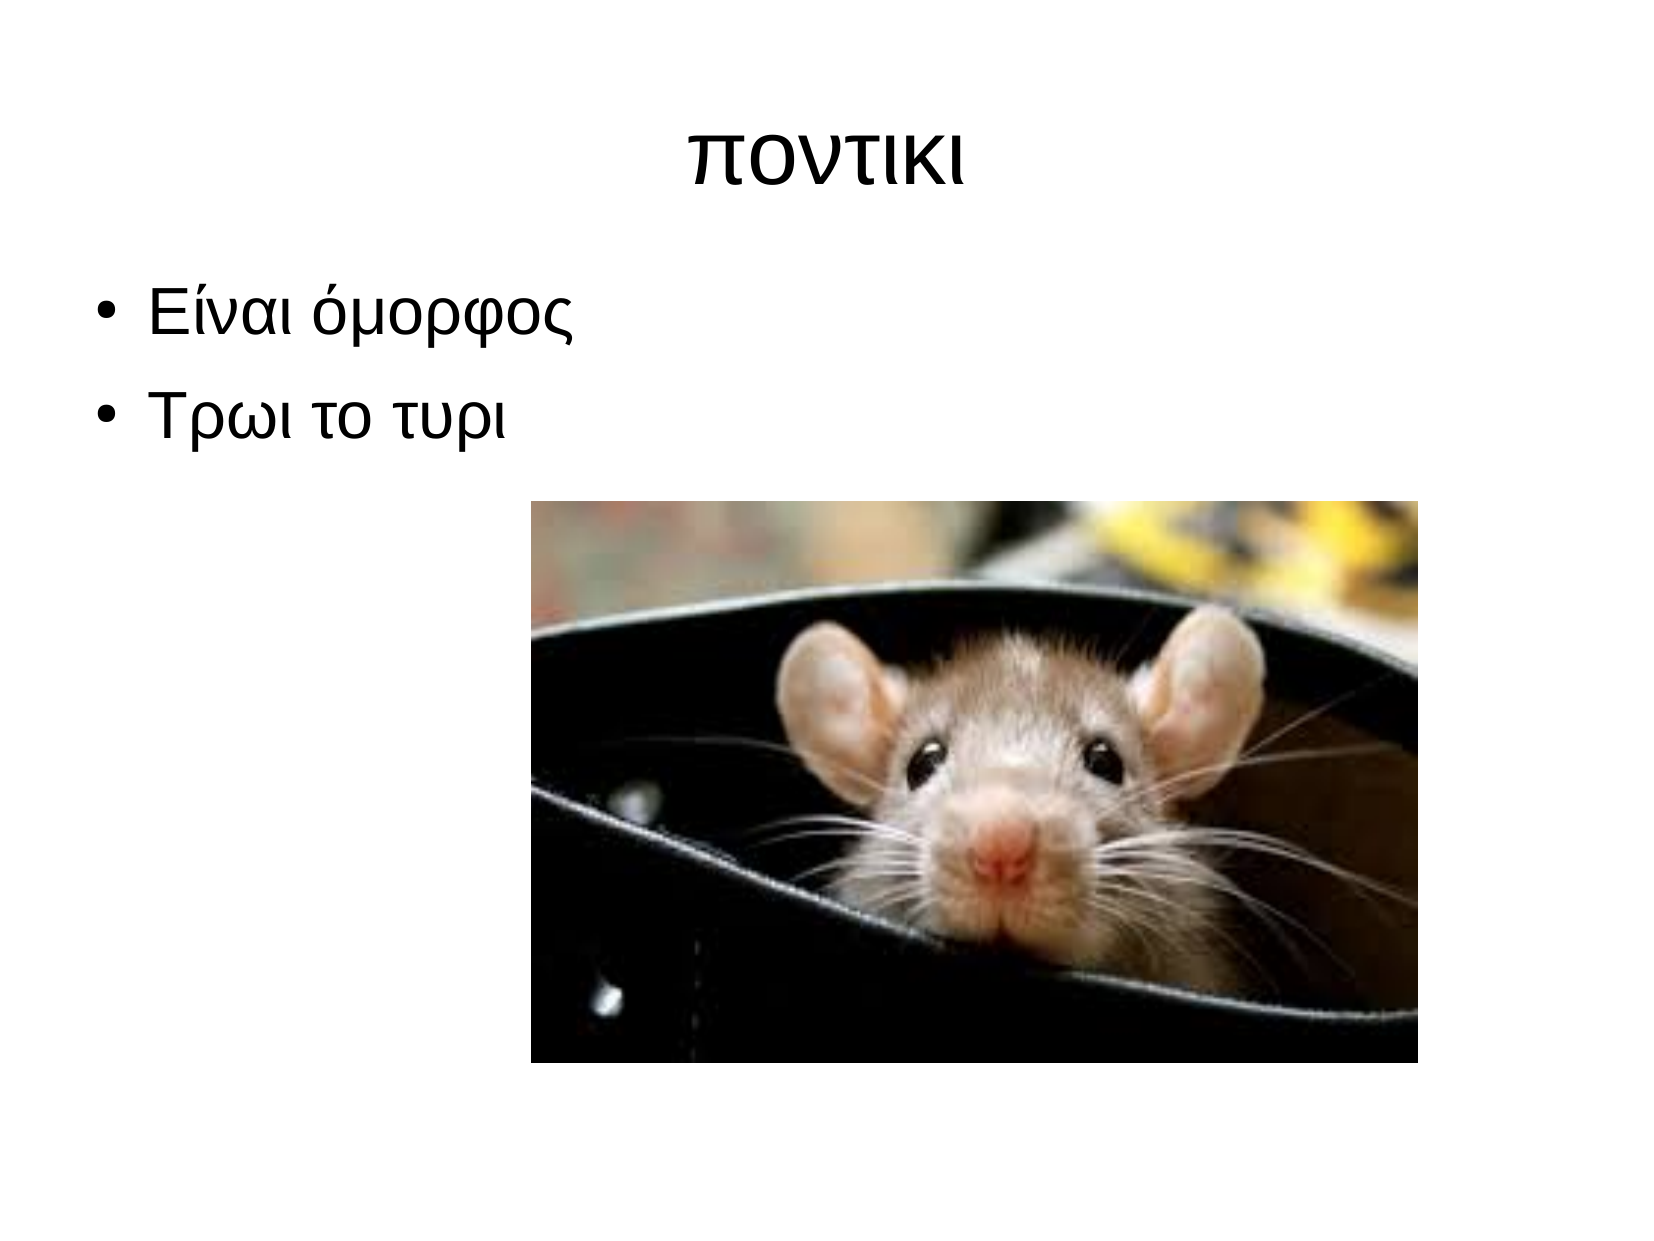

# ποντικι
Είναι όμορφος
Τρωι το τυρι